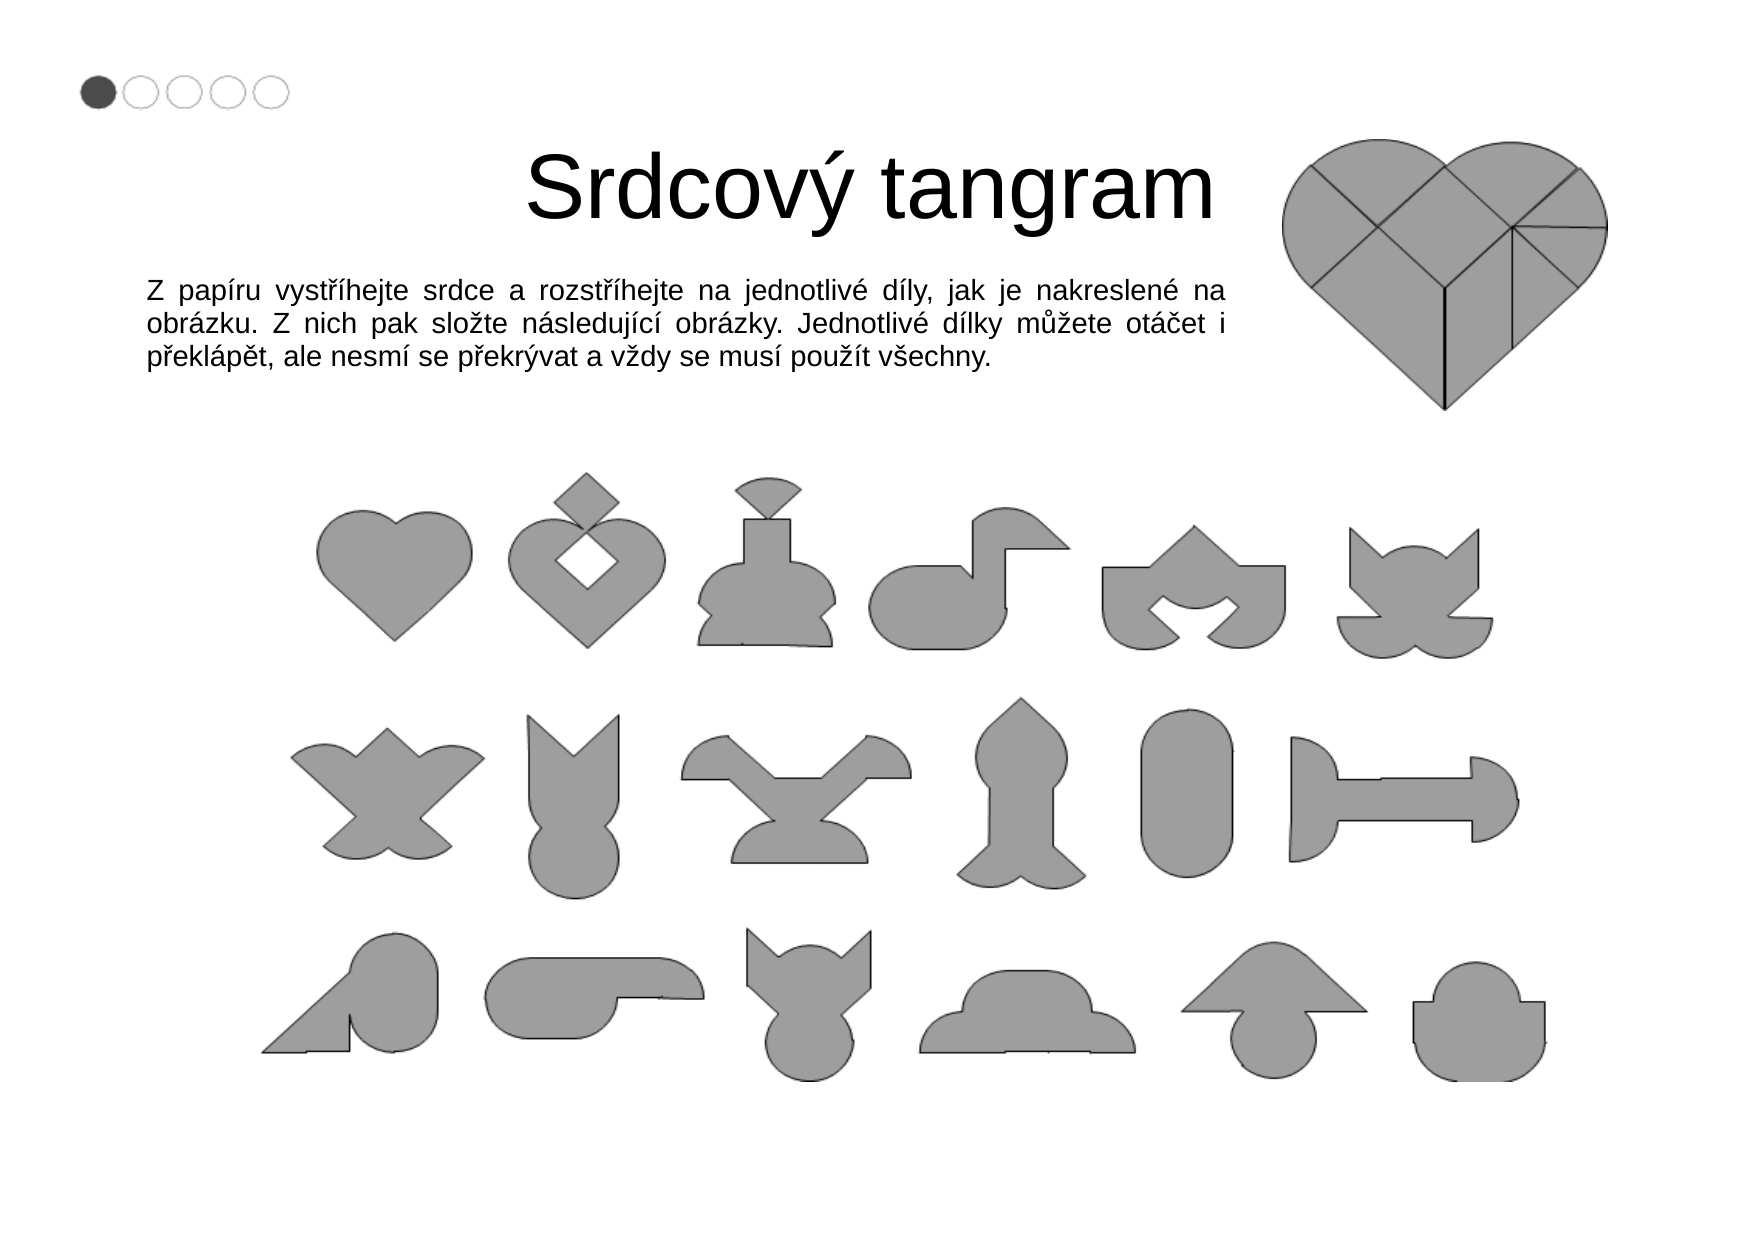

# Srdcový tangram
Z papíru vystříhejte srdce a rozstříhejte na jednotlivé díly, jak je nakreslené na obrázku. Z nich pak složte následující obrázky. Jednotlivé dílky můžete otáčet i překlápět, ale nesmí se překrývat a vždy se musí použít všechny.